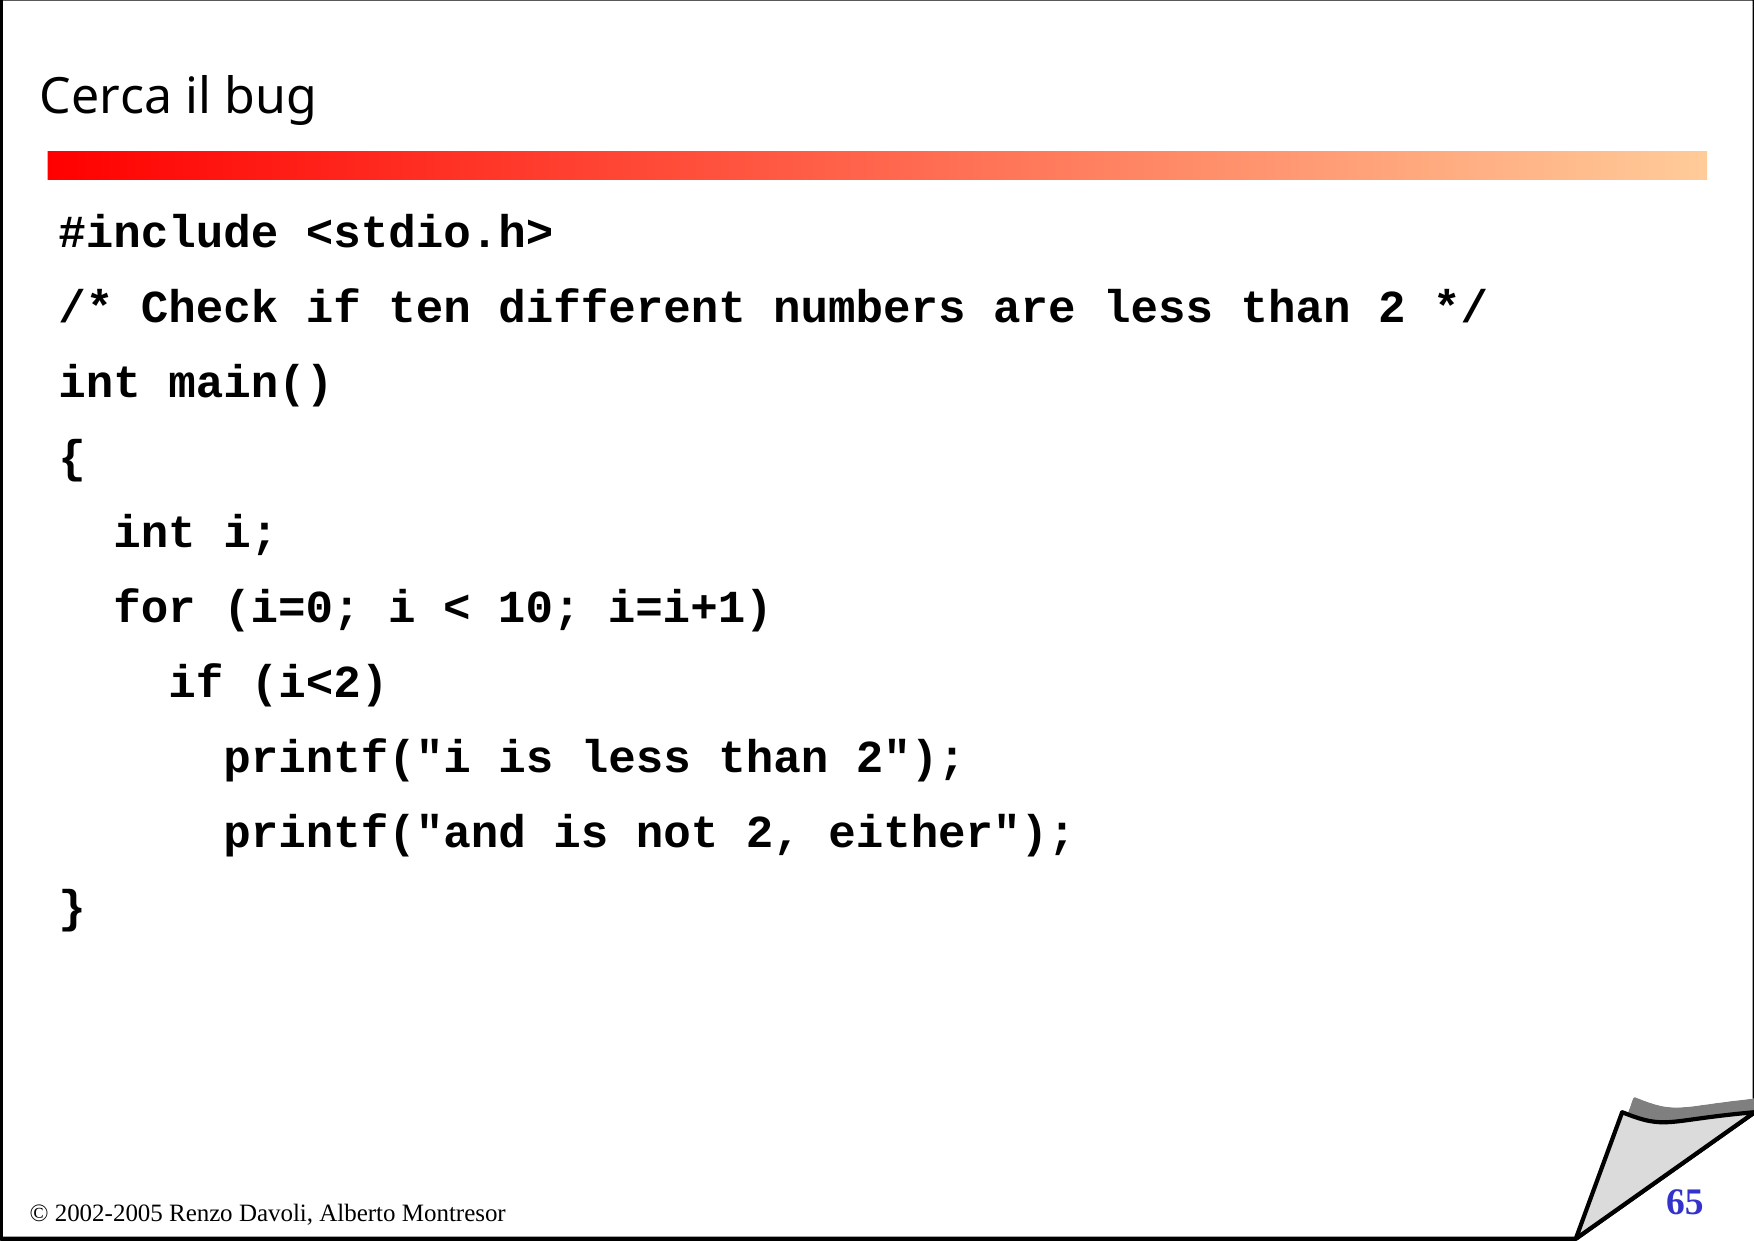

# Cerca il bug
#include <stdio.h>
/* Check if ten different numbers are less than 2 */
int main()
{
 int i;
 for (i=0; i < 10; i=i+1)
 if (i<2)
 printf("i is less than 2");
 printf("and is not 2, either");
}